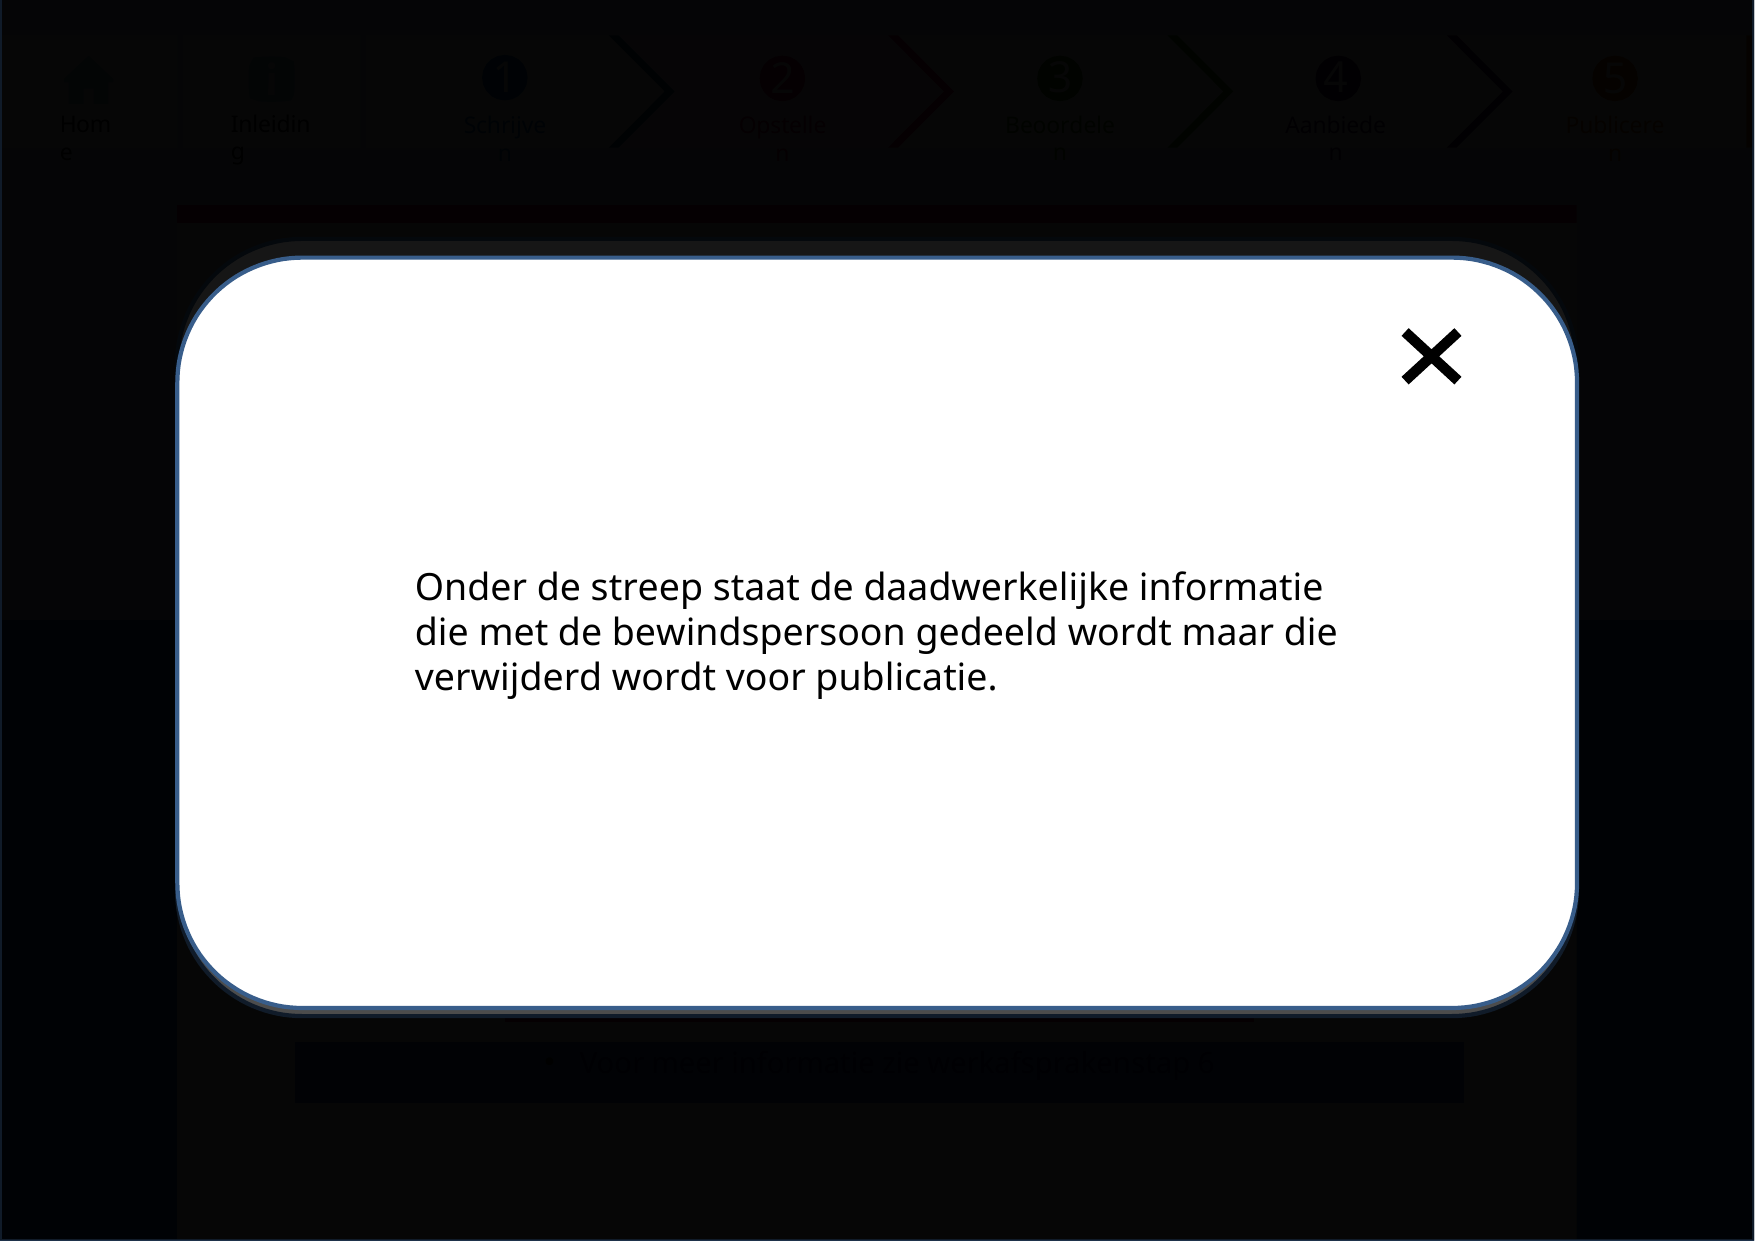

Wij hebben een integrale beslisnota en maken een scheiding tussen informatie die voor de bewindspersoon is en informatie die met de Kamer gedeeld wordt. Deze scheiding wordt gemaakt bij kopje vijf.
Boven de streep leg je uit op basis van welke uitzonderingsgrond informatie onder de streep is geplaatst.
Laat het standaard op te nemen stukje over de persoonsgegevens onder 5.1 altijd in de beslisnota staan.
Onder de streep staat de daadwerkelijke informatie die met de bewindspersoon gedeeld wordt maar die verwijderd wordt voor publicatie.
1
Schrijven
3
Beoordelen
4
Aanbieden
2
Opstellen
5
Publiceren
Inleiding
Home
Opstellen of selecteren van de beslisnota
2
Format beslisnota 2/2
Klik op een van de vlakken voor meer informatie
| Voor meer informatie zie werkafsprakenstap 6 |
| --- |